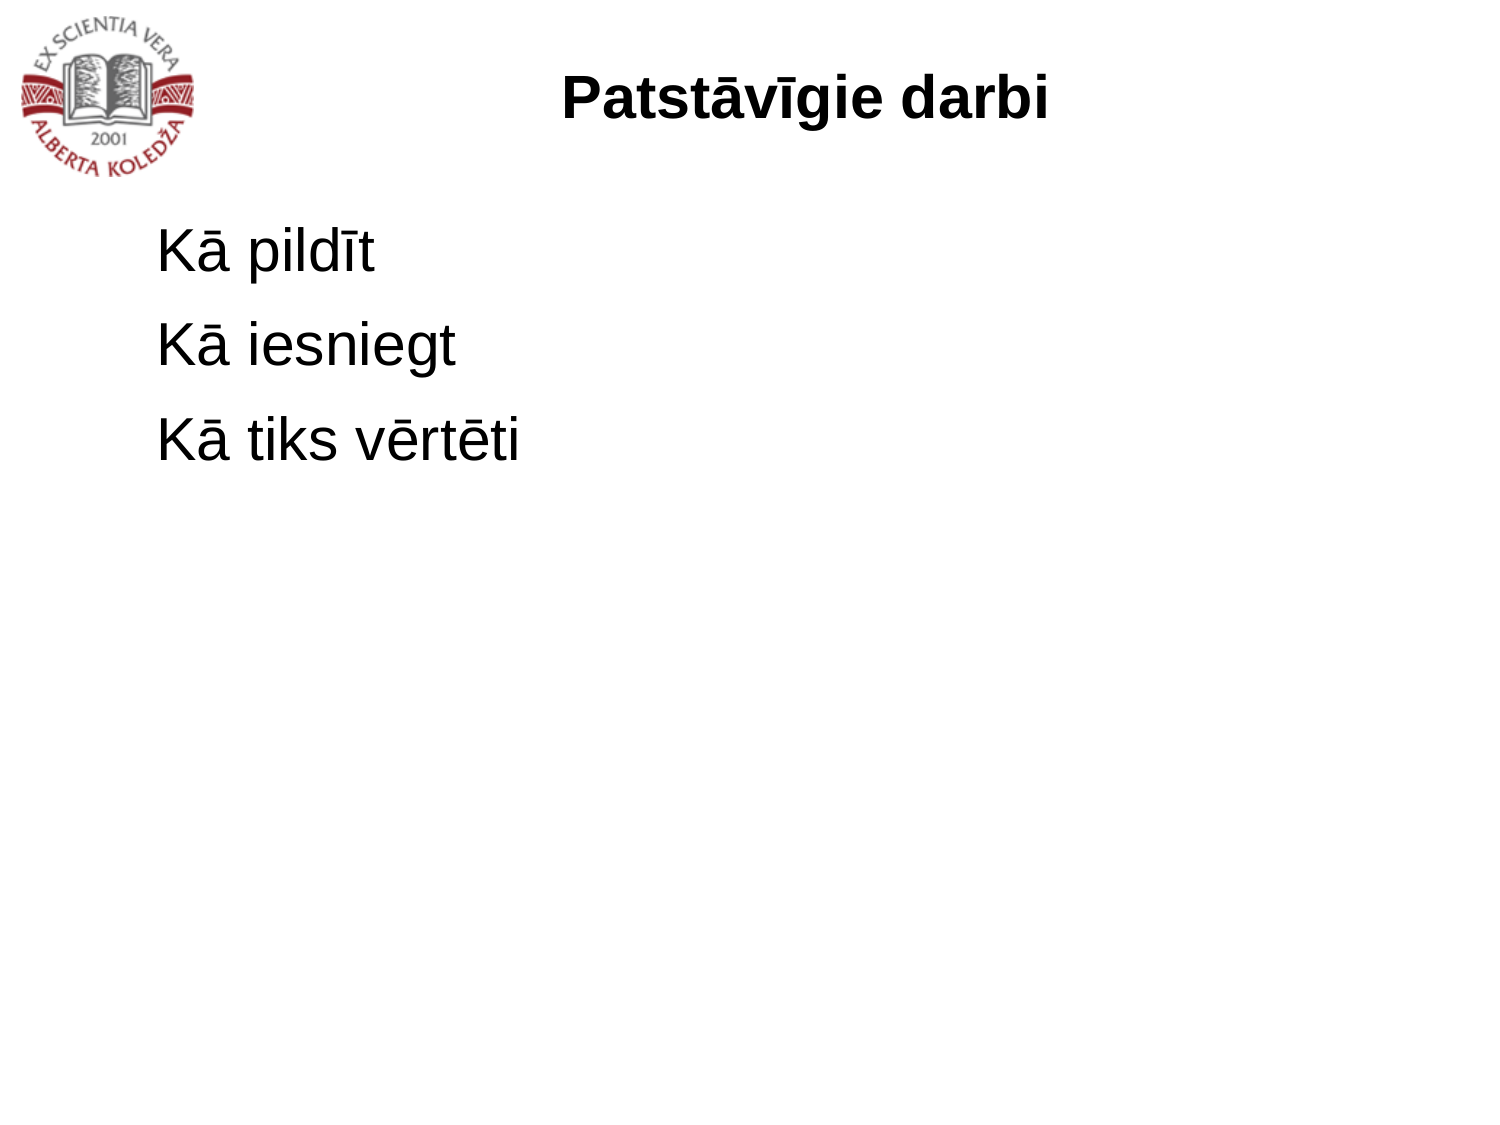

# Patstāvīgie darbi
Kā pildīt
Kā iesniegt
Kā tiks vērtēti